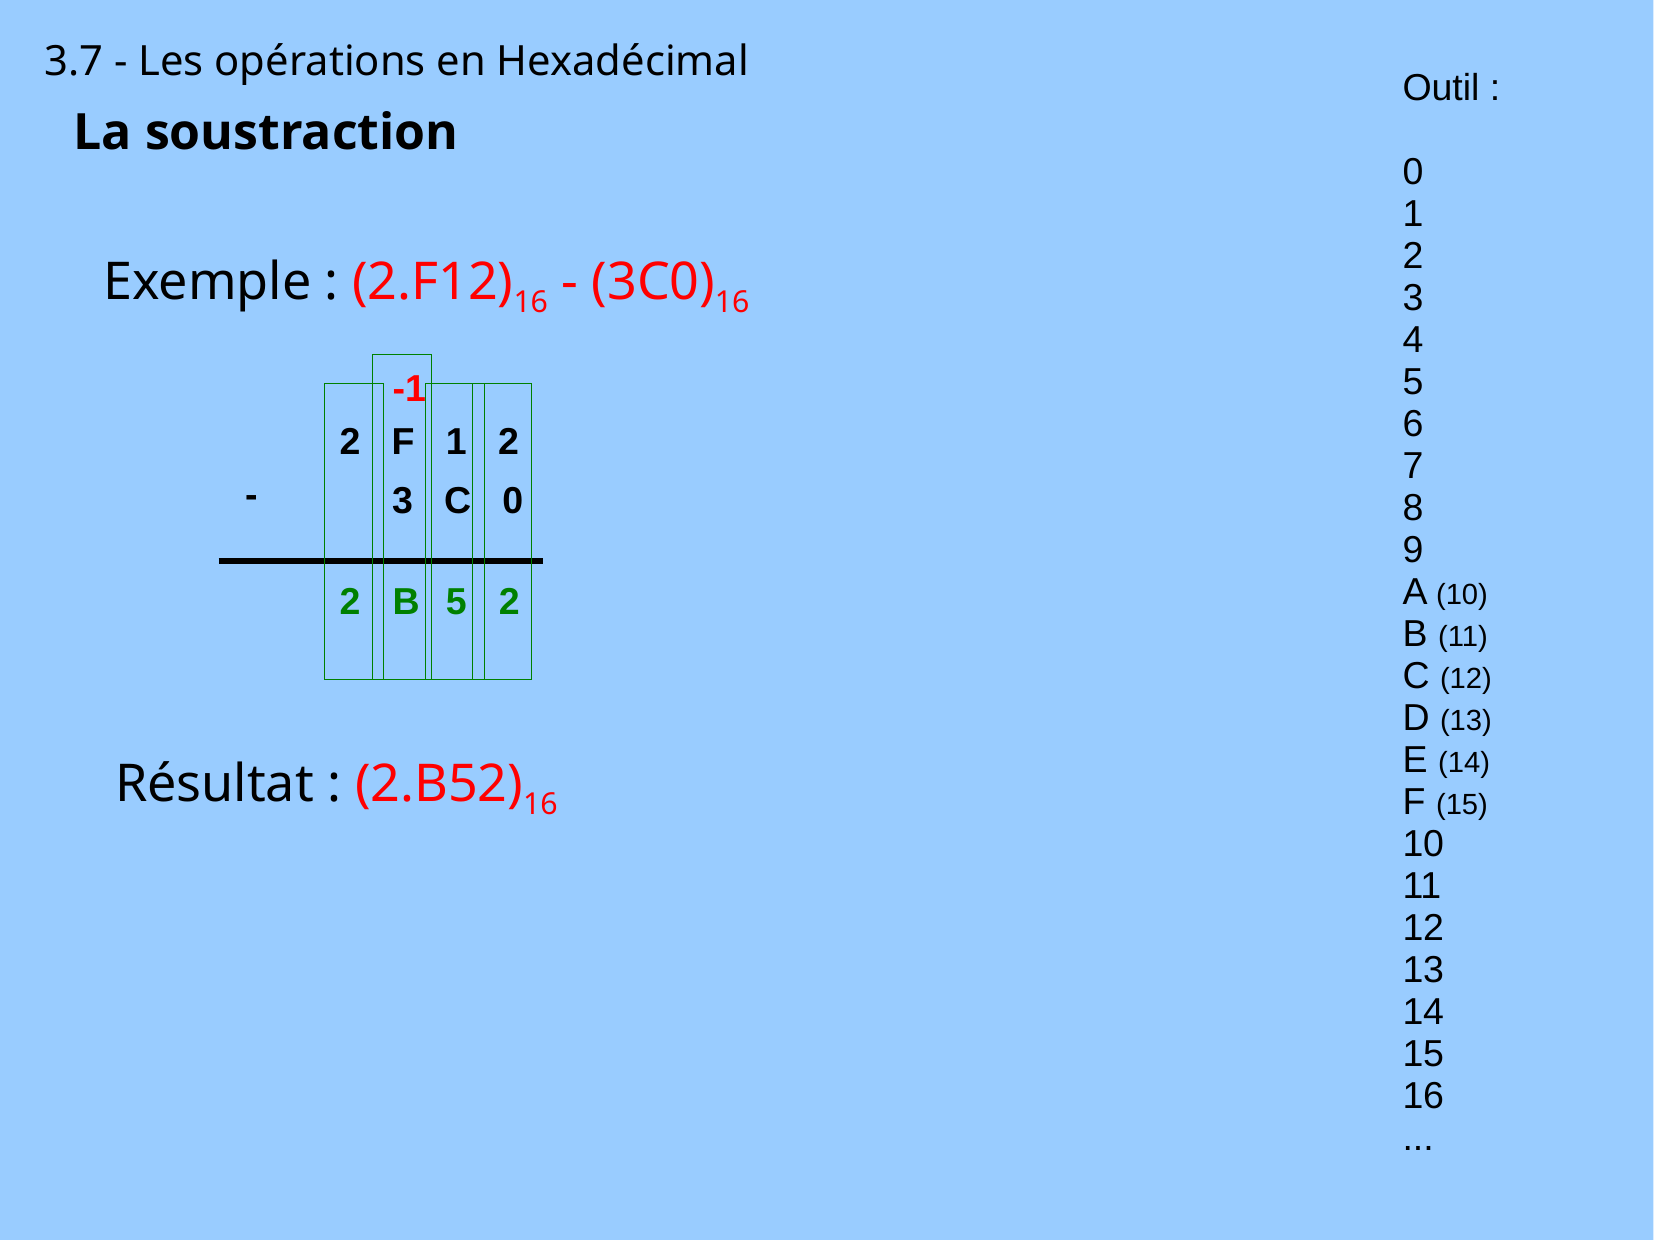

3.7 - Les opérations en Hexadécimal
Outil :
0
1
2
3
4
5
6
7
8
9
A (10)
B (11)
C (12)
D (13)
E (14)
F (15)
10
11
12
13
14
15
16
...
La soustraction
Exemple : (2.F12)16 - (3C0)16
-1
2 F 1 2
-
 3 C 0
B
5
2
2
Résultat : (2.B52)16